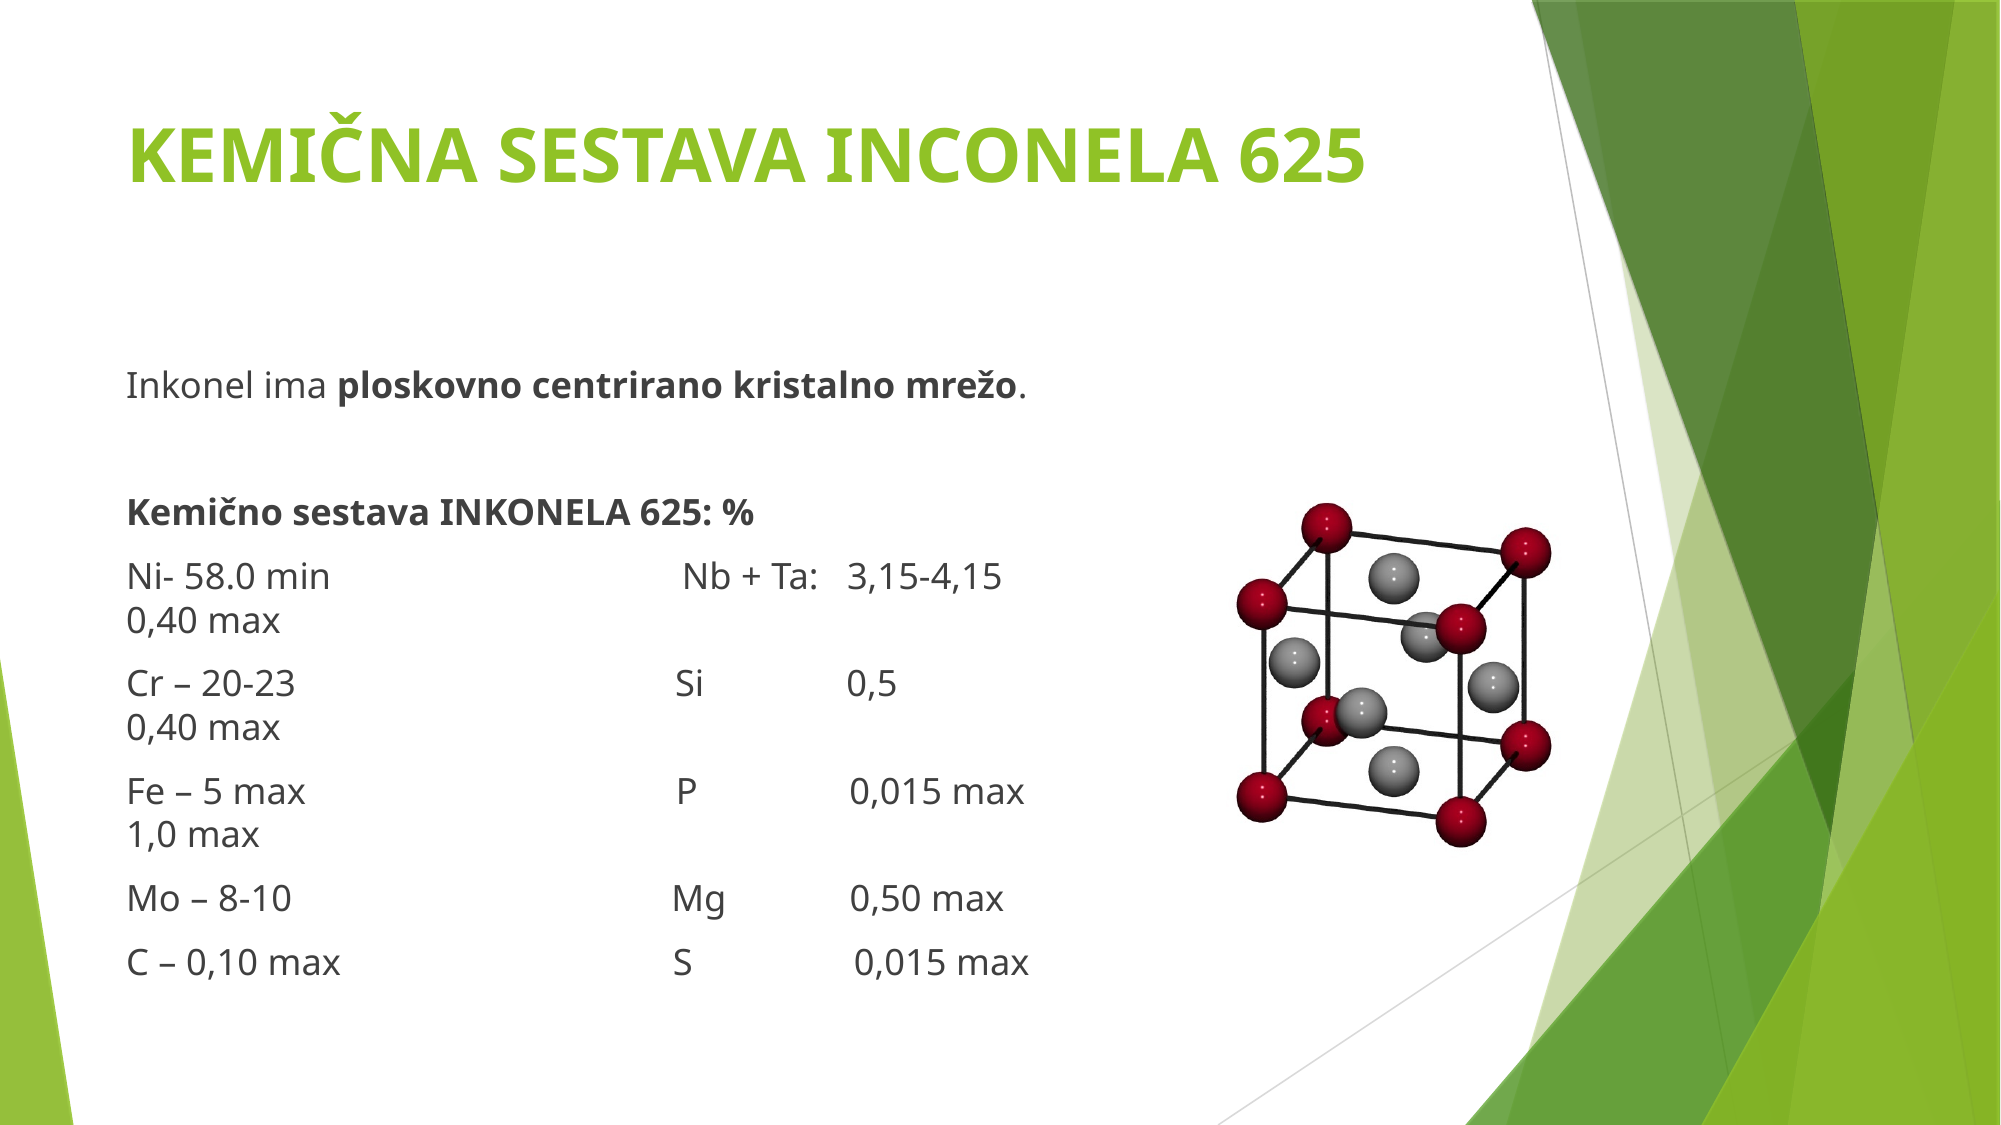

# KEMIČNA SESTAVA INCONELA 625
Inkonel ima ploskovno centrirano kristalno mrežo.
Kemično sestava INKONELA 625: %
Ni- 58.0 min Nb + Ta: 3,15-4,15 Al 0,40 max
Cr – 20-23 Si 0,5 Ti 0,40 max
Fe – 5 max P 0,015 max Co 1,0 max
Mo – 8-10 Mg 0,50 max
C – 0,10 max S 0,015 max